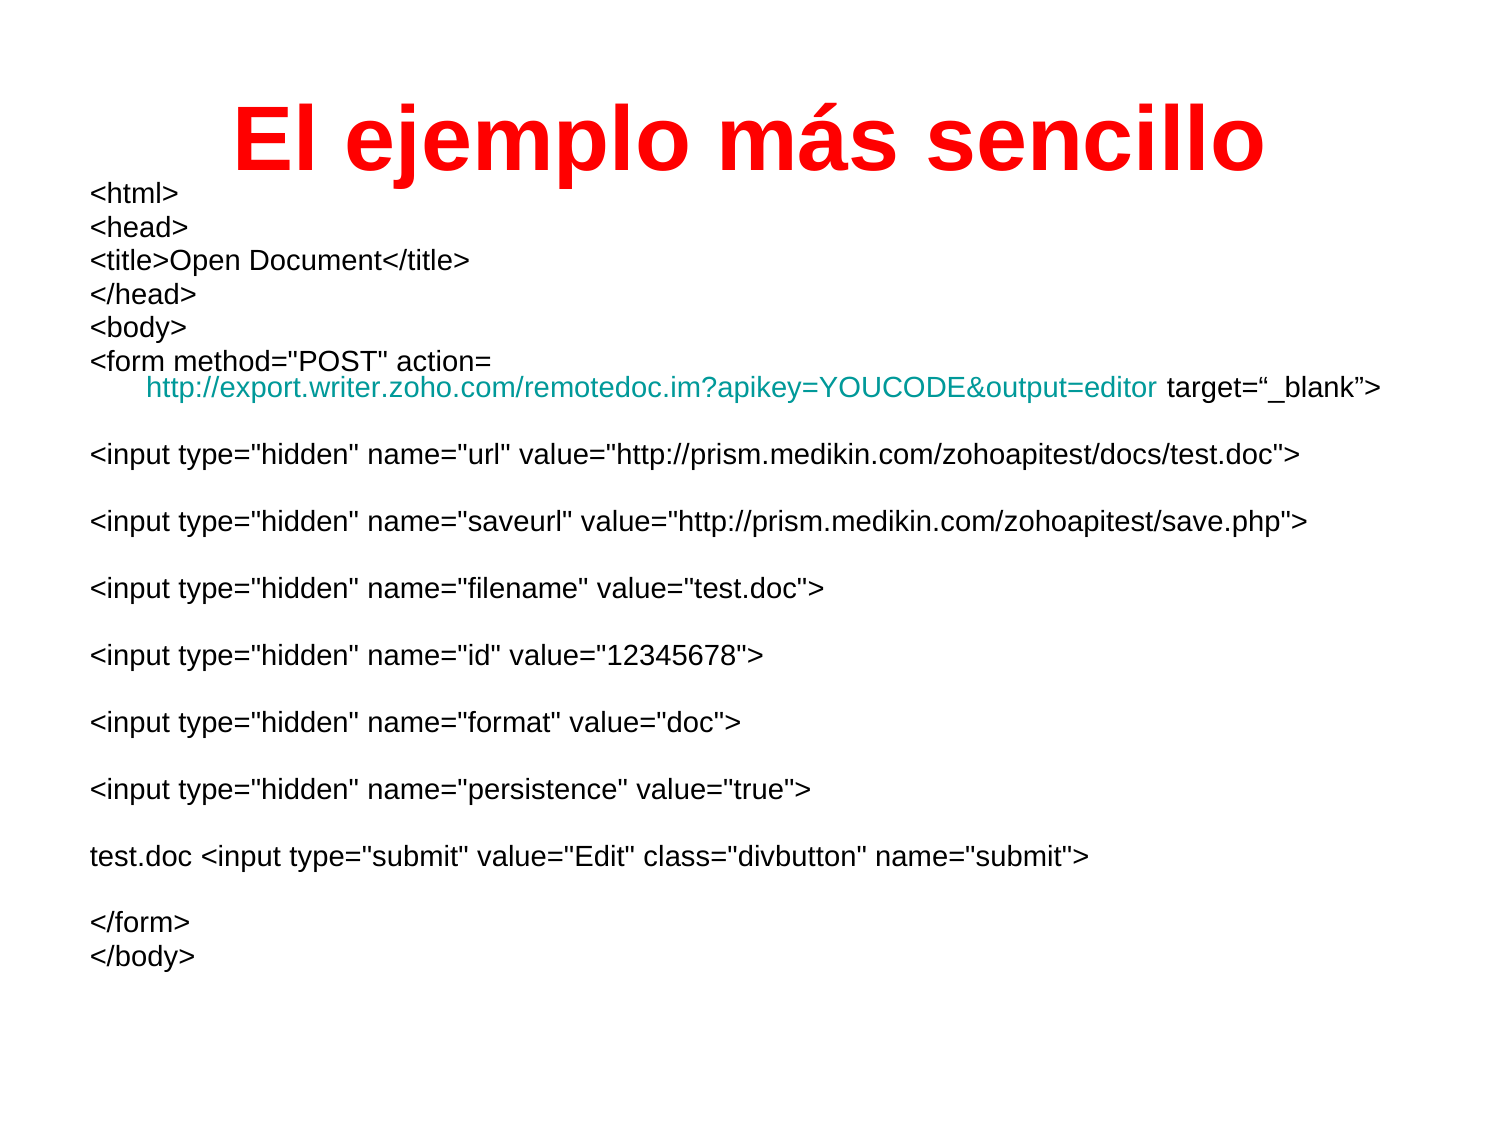

# El ejemplo más sencillo
<html>
<head>
<title>Open Document</title>
</head>
<body>
<form method="POST" action=http://export.writer.zoho.com/remotedoc.im?apikey=YOUCODE&output=editor target=“_blank”>
<input type="hidden" name="url" value="http://prism.medikin.com/zohoapitest/docs/test.doc">
<input type="hidden" name="saveurl" value="http://prism.medikin.com/zohoapitest/save.php">
<input type="hidden" name="filename" value="test.doc">
<input type="hidden" name="id" value="12345678">
<input type="hidden" name="format" value="doc">
<input type="hidden" name="persistence" value="true">
test.doc <input type="submit" value="Edit" class="divbutton" name="submit">
</form>
</body>